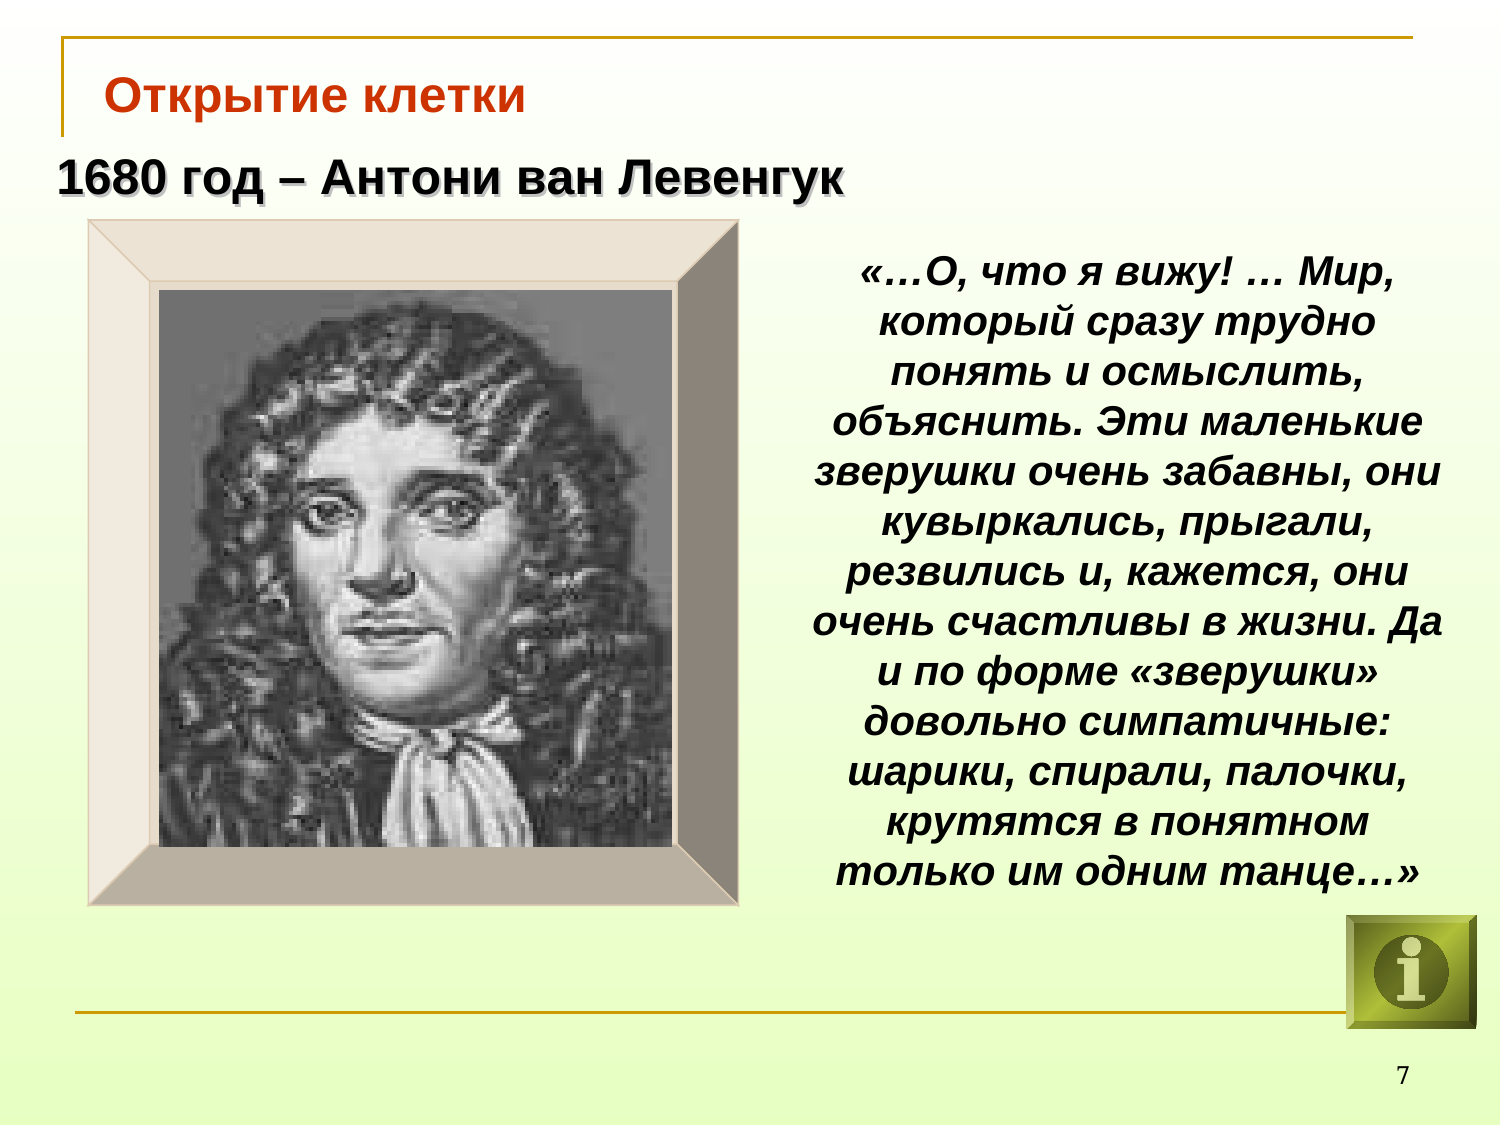

Открытие клетки
1680 год – Антони ван Левенгук
«…О, что я вижу! … Мир, который сразу трудно понять и осмыслить, объяснить. Эти маленькие зверушки очень забавны, они кувыркались, прыгали, резвились и, кажется, они очень счастливы в жизни. Да и по форме «зверушки» довольно симпатичные: шарики, спирали, палочки, крутятся в понятном только им одним танце…»
7